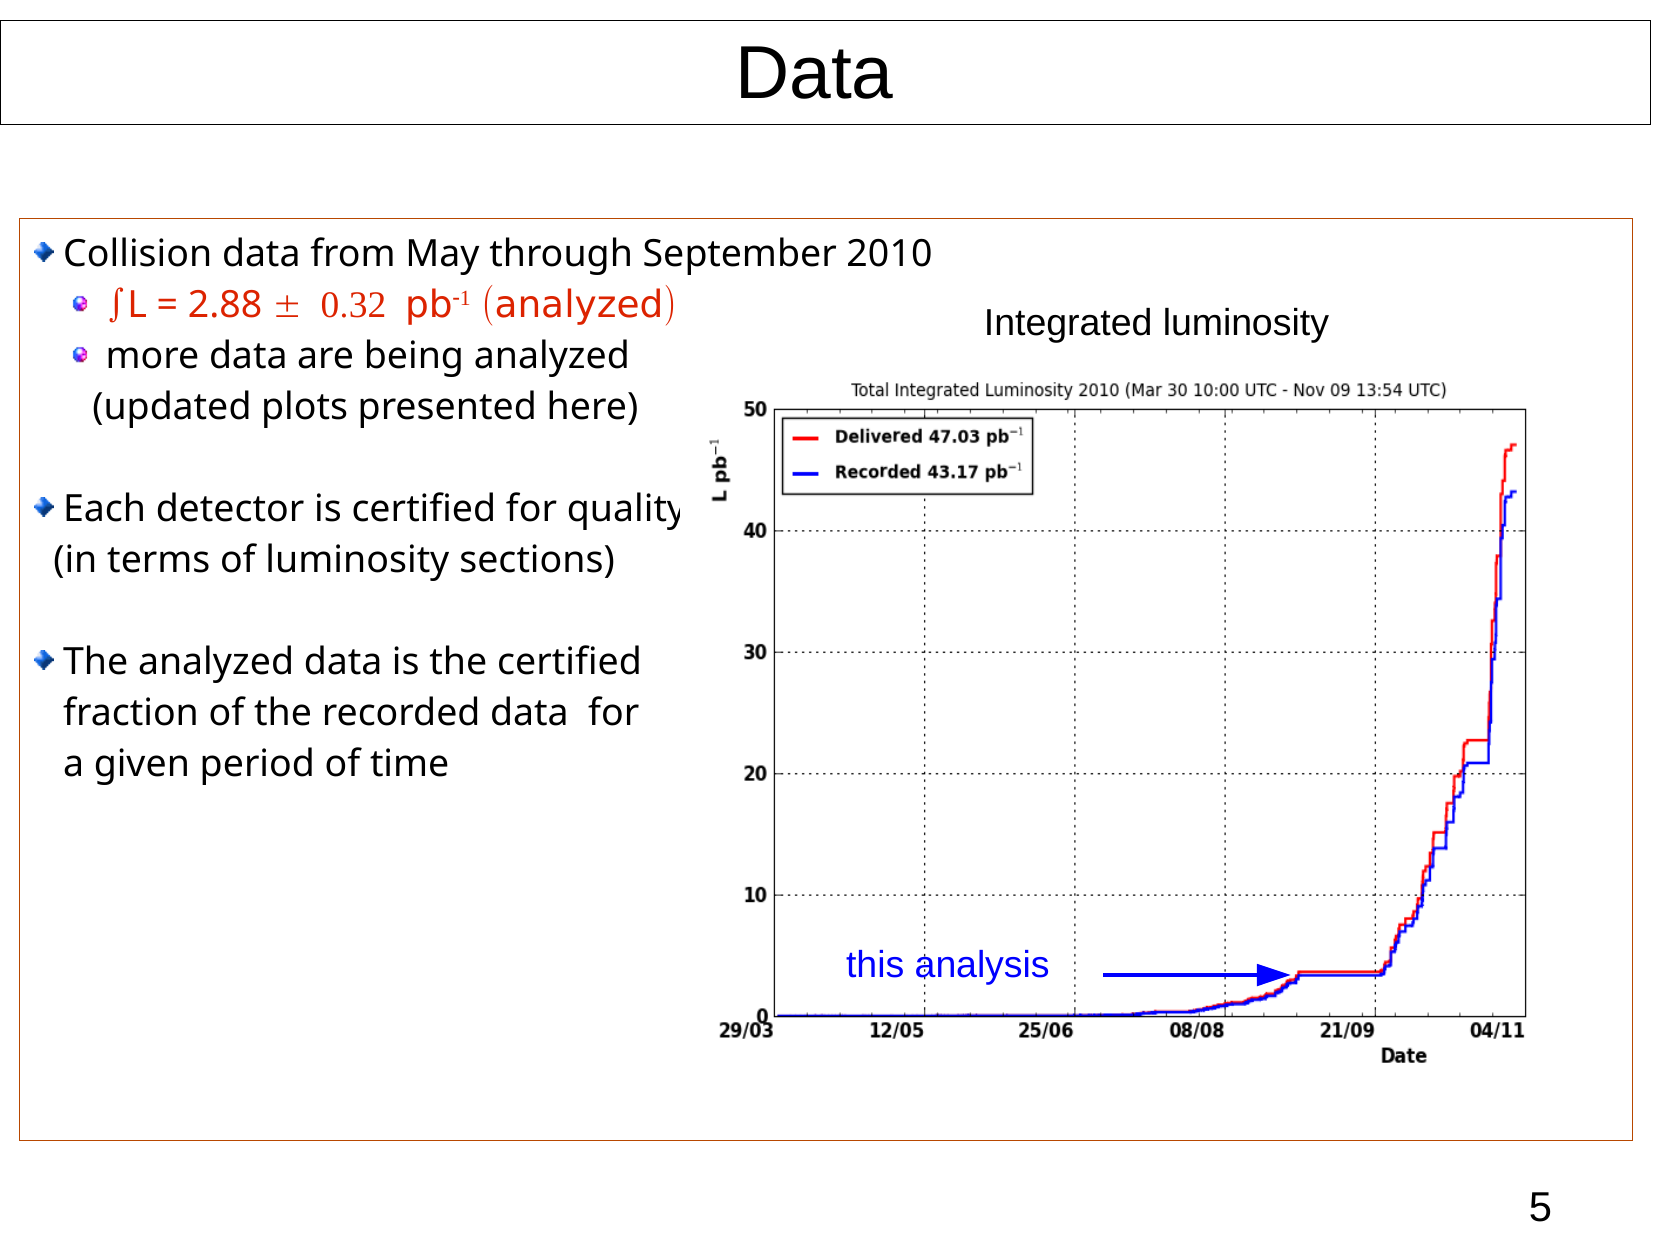

# Data
 Collision data from May through September 2010
L = 2.88 ± 0.32 pb-1 (analyzed)
more data are being analyzed
 (updated plots presented here)
 Each detector is certified for quality
(in terms of luminosity sections)
 The analyzed data is the certified
 fraction of the recorded data for
 a given period of time
Integrated luminosity
this analysis
Samples to be used for ICHEP (probably)
/Mu/Run2010A-Jun14thReReco_v1/RECO
/MinimumBias/Commissioning10-Jun14thReReco_v1/RECO
/Mu/Run2010A-PromptReco-vx/RECO (v =2,4; "2" and "4" are CMSSW_3_6_1_X )
Requiring two global muons
with the Pt >20 GeV, |eta| < 2.1 and isolation cut (trkIso<3.0), and
60<M<120 GeV. HLT_Mu9 is also applied.
From tag and probe :
iso efficiency: 0.9875 +/- 0.0006
eff StandAlone (after Isocut) : 0.9869+/-0.0007
eff Tracker (after Isocut) : 0.9992+/-0.0002
the combined efficiency (from both muons) : eff = (eff_sta * eff_trk * eff_iso)^2
Samples to be used for ICHEP (probably)
/Mu/Run2010A-Jun14thReReco_v1/RECO
/MinimumBias/Commissioning10-Jun14thReReco_v1/RECO
/Mu/Run2010A-PromptReco-vx/RECO (v =2,4; "2" and "4" are CMSSW_3_6_1_X )
Requiring two global muons
with the Pt >20 GeV, |eta| < 2.1 and isolation cut (trkIso<3.0), and
60<M<120 GeV. HLT_Mu9 is also applied.
From tag and probe :
iso efficiency: 0.9875 +/- 0.0006
eff StandAlone (after Isocut) : 0.9869+/-0.0007
eff Tracker (after Isocut) : 0.9992+/-0.0002
the combined efficiency (from both muons) : eff = (eff_sta * eff_trk * eff_iso)^2